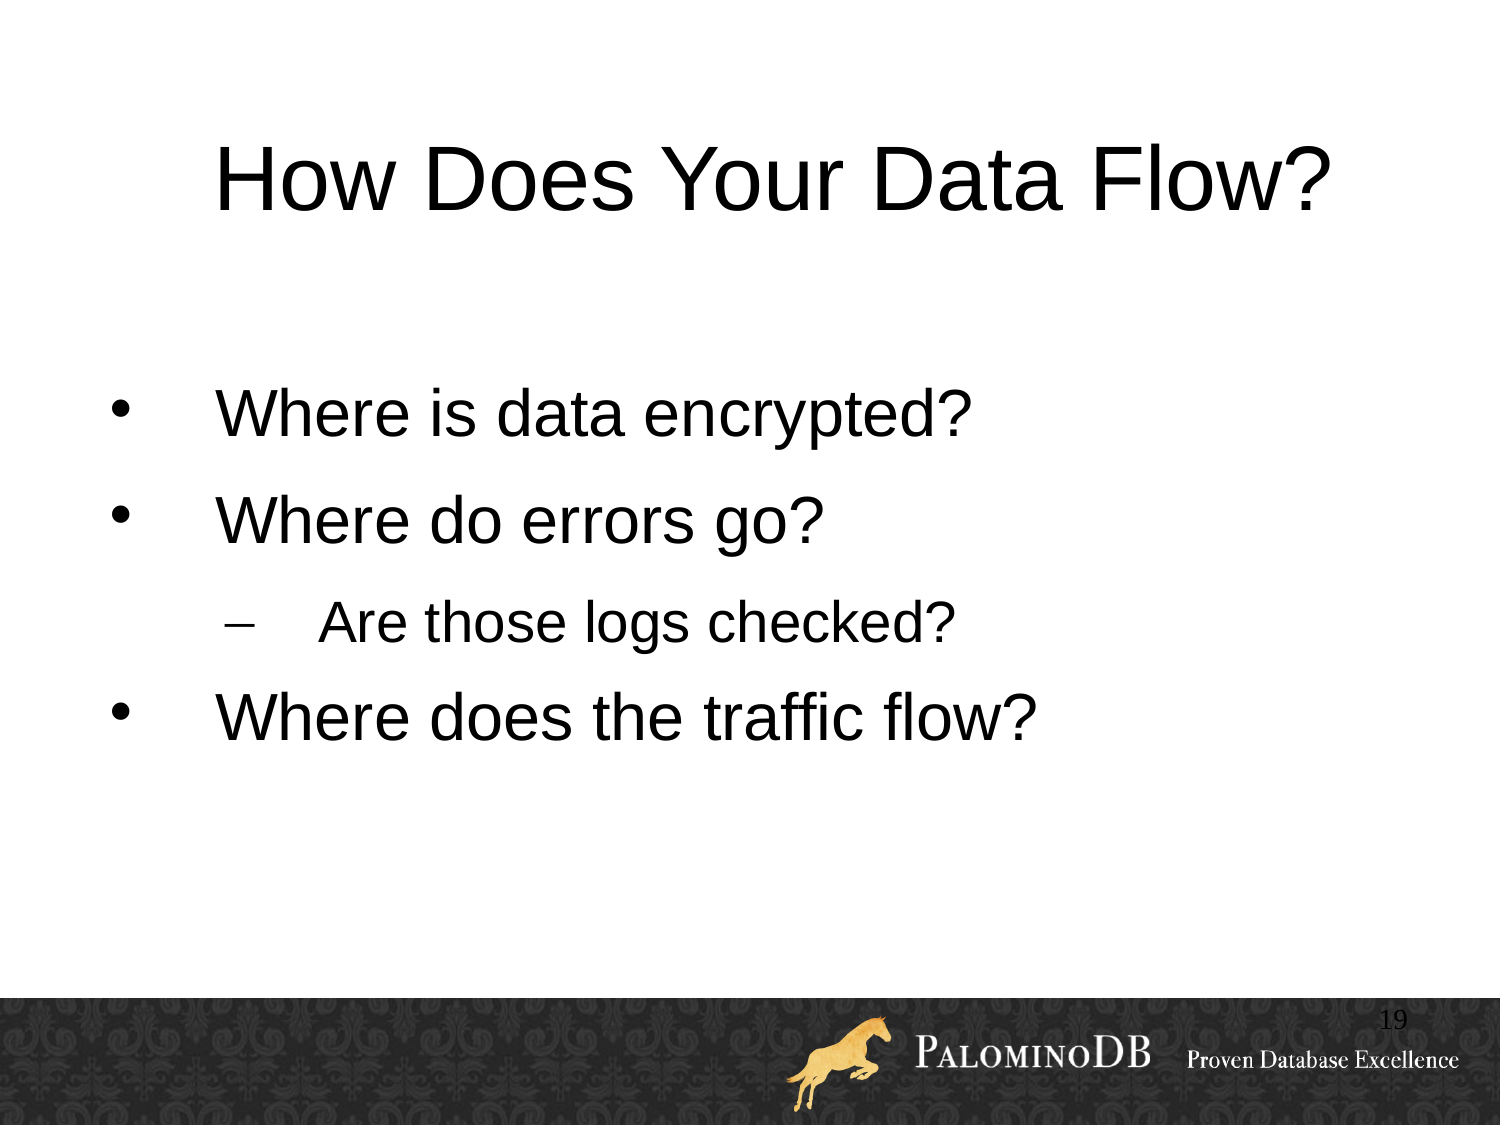

# How Does Your Data Flow?
Where is data encrypted?
Where do errors go?
Are those logs checked?
Where does the traffic flow?